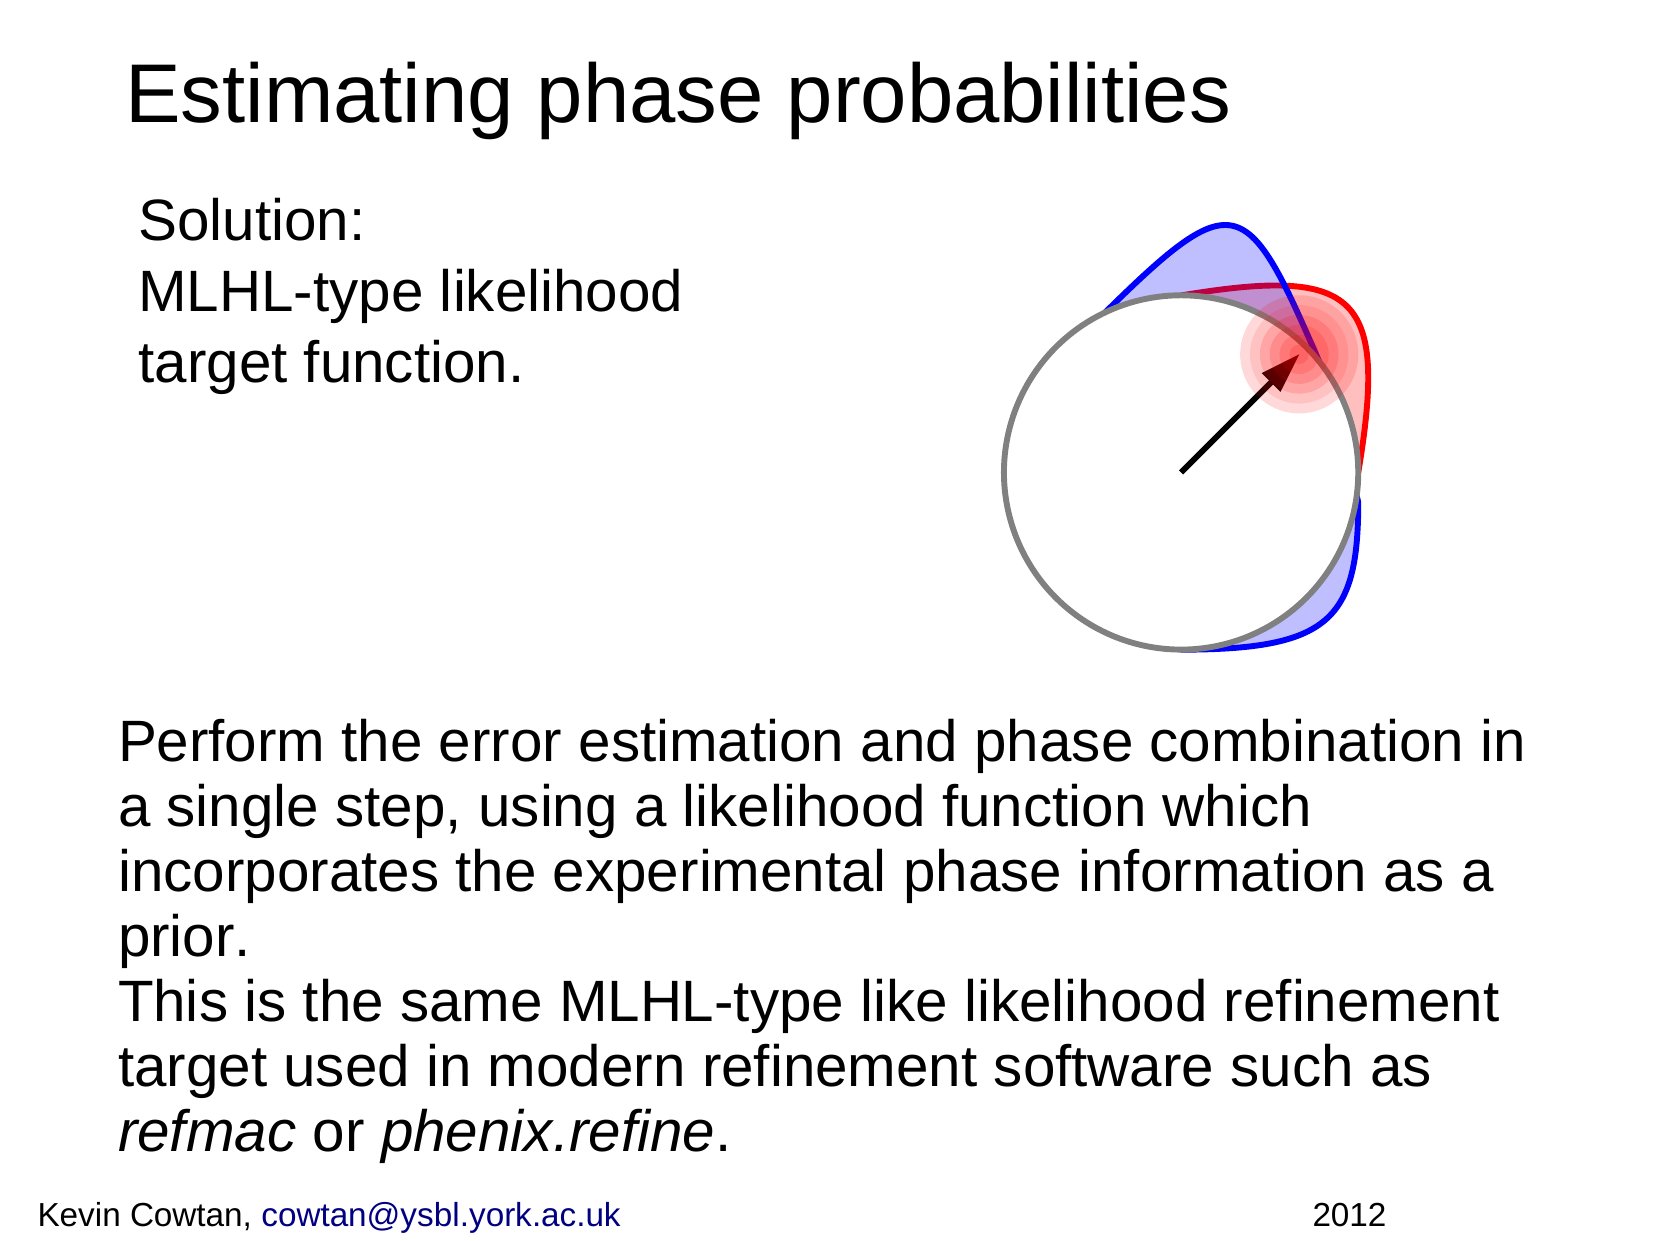

# Estimating phase probabilities
Solution:
MLHL-type likelihood
target function.
Perform the error estimation and phase combination in a single step, using a likelihood function which incorporates the experimental phase information as a prior.
This is the same MLHL-type like likelihood refinement target used in modern refinement software such as refmac or phenix.refine.